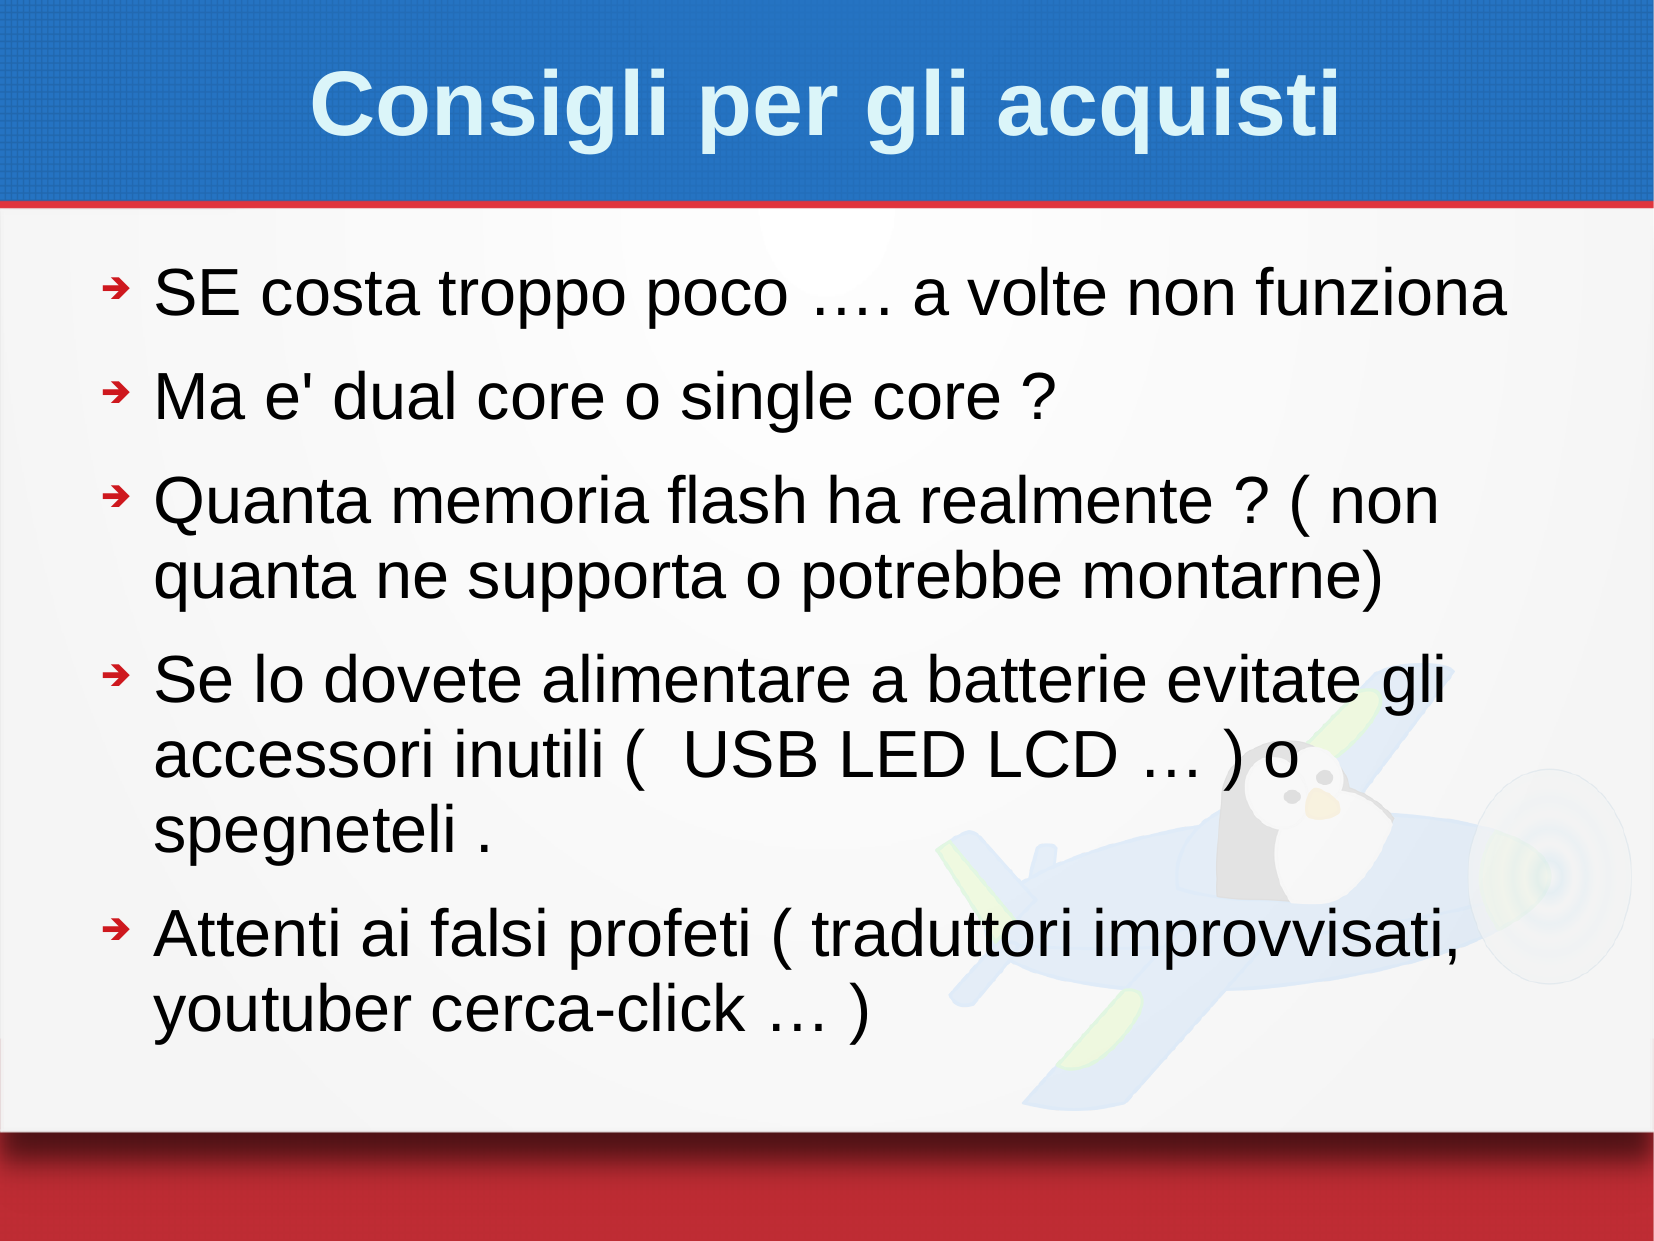

# Consigli per gli acquisti
SE costa troppo poco …. a volte non funziona
Ma e' dual core o single core ?
Quanta memoria flash ha realmente ? ( non quanta ne supporta o potrebbe montarne)
Se lo dovete alimentare a batterie evitate gli accessori inutili ( USB LED LCD … ) o spegneteli .
Attenti ai falsi profeti ( traduttori improvvisati, youtuber cerca-click … )